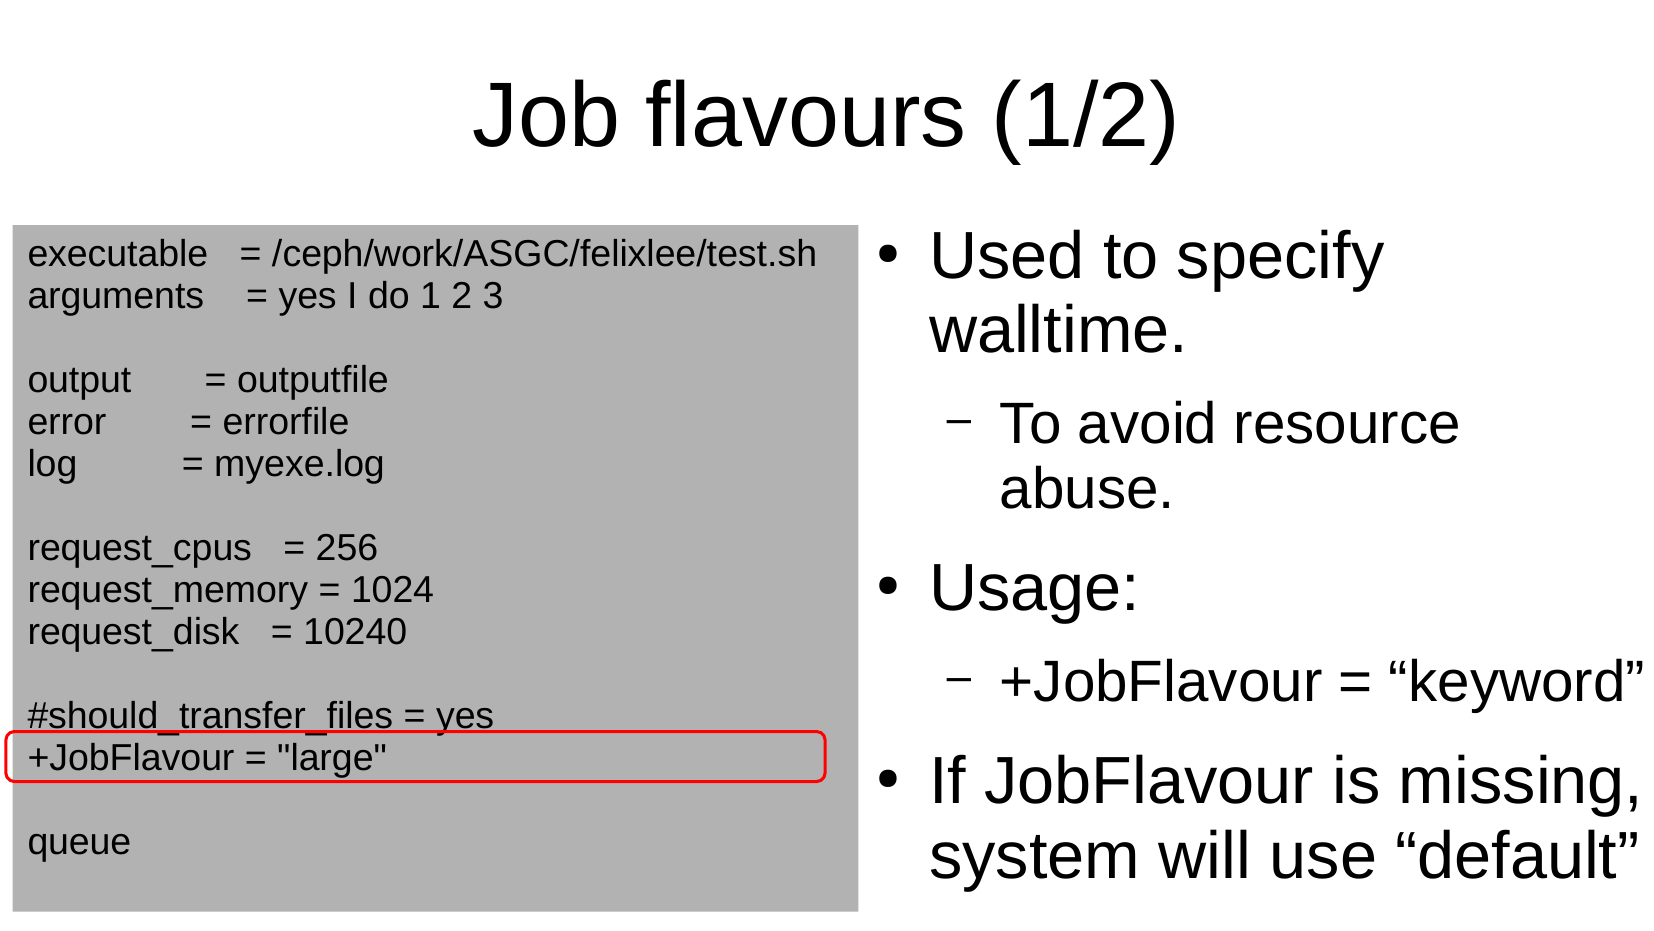

# Job flavours (1/2)
Used to specify walltime.
To avoid resource abuse.
Usage:
+JobFlavour = “keyword”
If JobFlavour is missing, system will use “default”
executable = /ceph/work/ASGC/felixlee/test.sh
arguments = yes I do 1 2 3
output = outputfile
error = errorfile
log = myexe.log
request_cpus = 256
request_memory = 1024
request_disk = 10240
#should_transfer_files = yes
+JobFlavour = "large"
queue